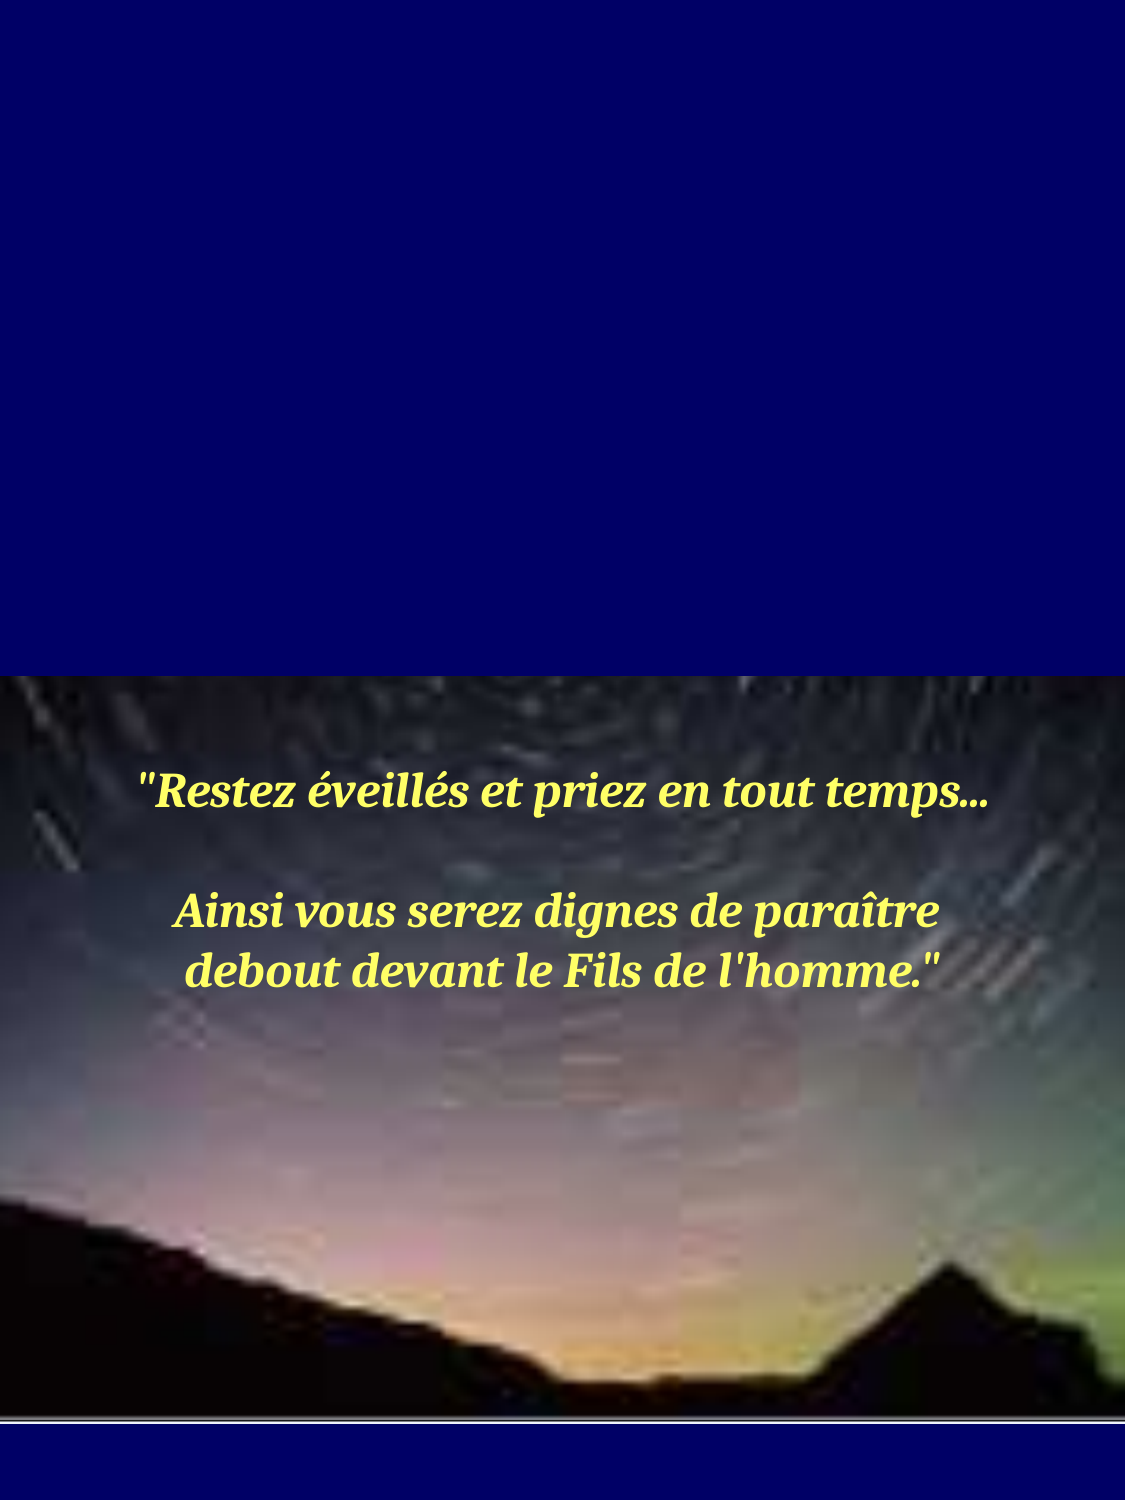

"Restez éveillés et priez en tout temps...
Ainsi vous serez dignes de paraître
debout devant le Fils de l'homme."